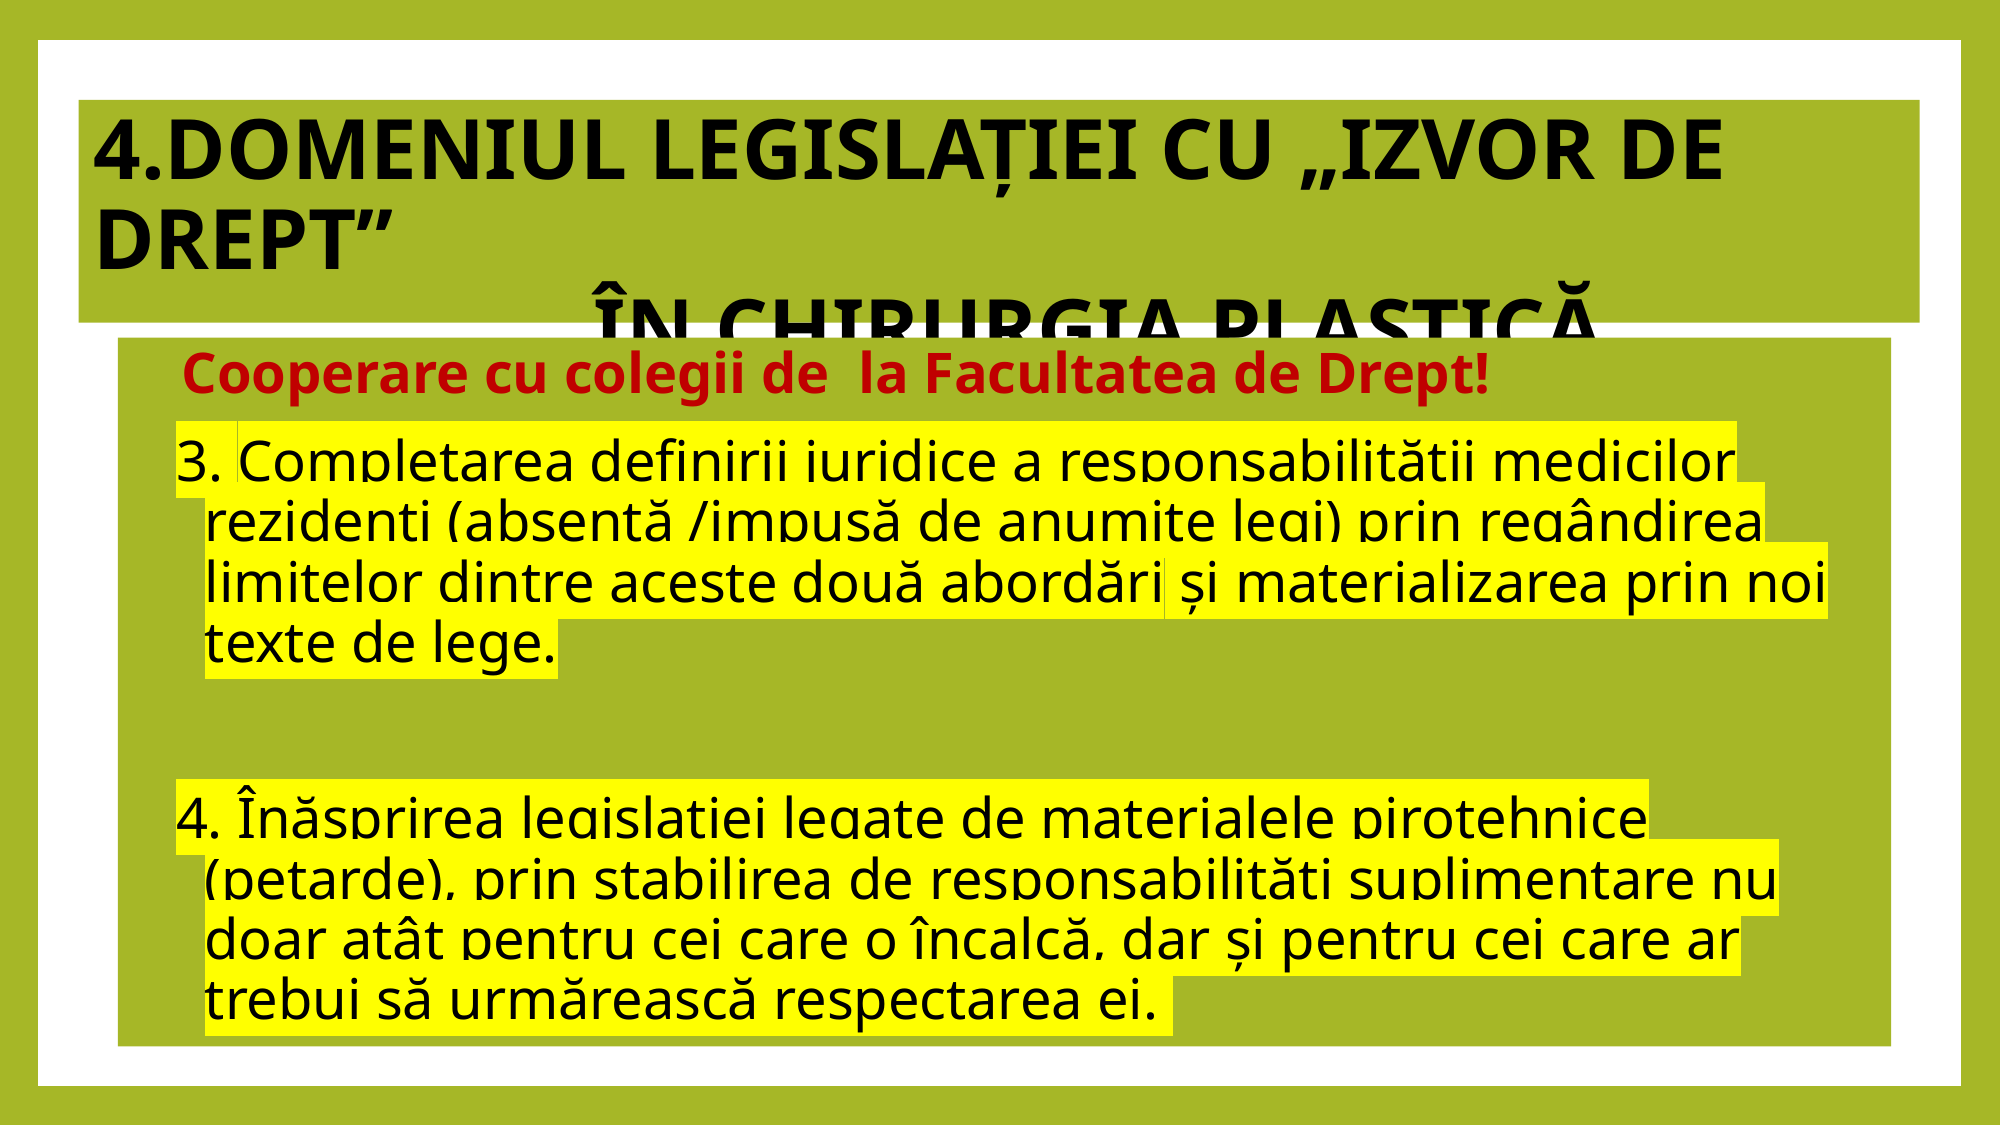

# 4.DOMENIUL LEGISLAȚIEI CU „IZVOR DE DREPT” ÎN CHIRURGIA PLASTICĂ
 Cooperare cu colegii de la Facultatea de Drept!
3. Completarea definirii juridice a responsabilității medicilor rezidenți (absentă /impusă de anumite legi) prin regândirea limitelor dintre aceste două abordări și materializarea prin noi texte de lege.
4. Înăsprirea legislației legate de materialele pirotehnice (petarde), prin stabilirea de responsabilități suplimentare nu doar atât pentru cei care o încalcă, dar și pentru cei care ar trebui să urmărească respectarea ei.